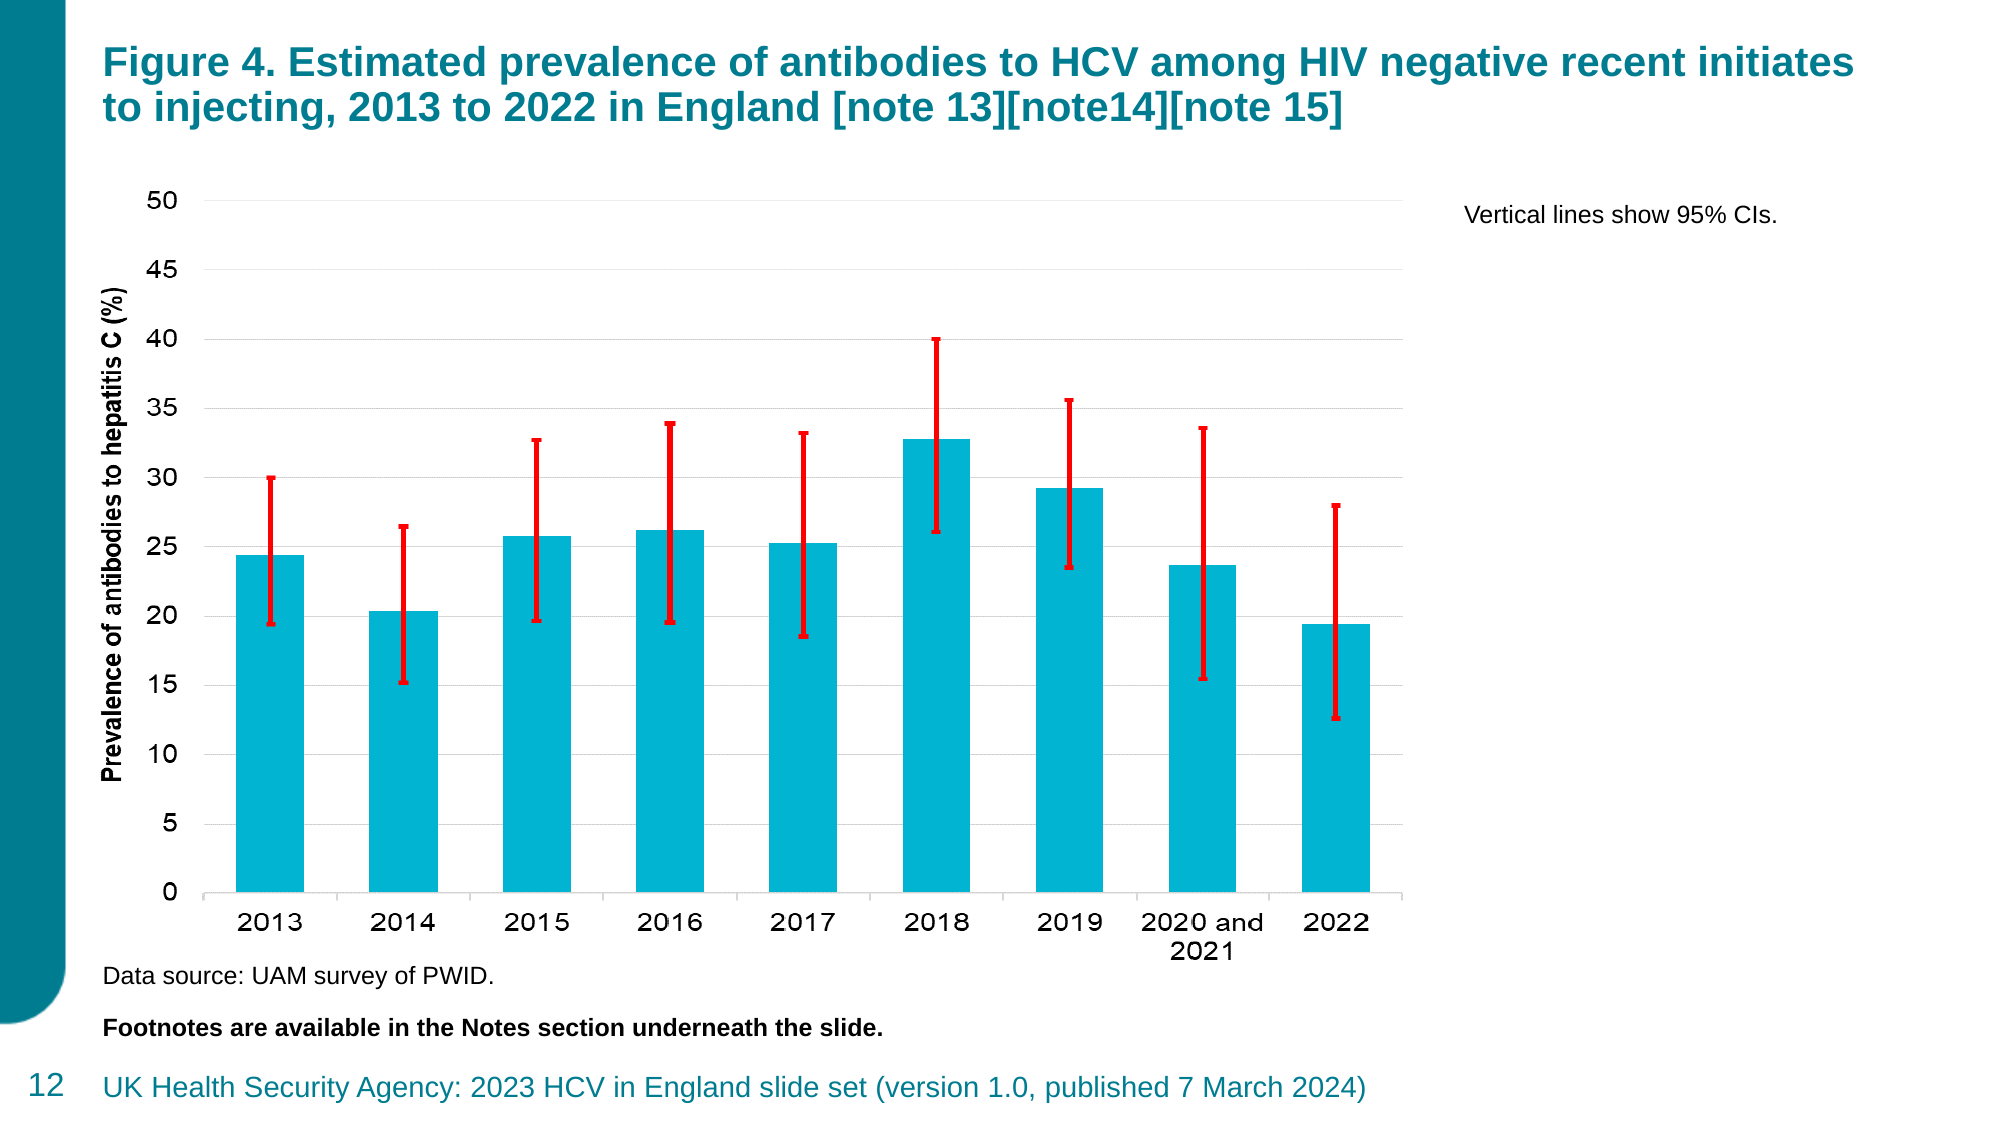

# Figure 4. Estimated prevalence of antibodies to HCV among HIV negative recent initiates to injecting, 2013 to 2022 in England [note 13][note14][note 15]
Vertical lines show 95% CIs.
Data source: UAM survey of PWID.
Footnotes are available in the Notes section underneath the slide.
8
UK Health Security Agency: 2023 HCV in England slide set (version 1.0, published 7 March 2024)